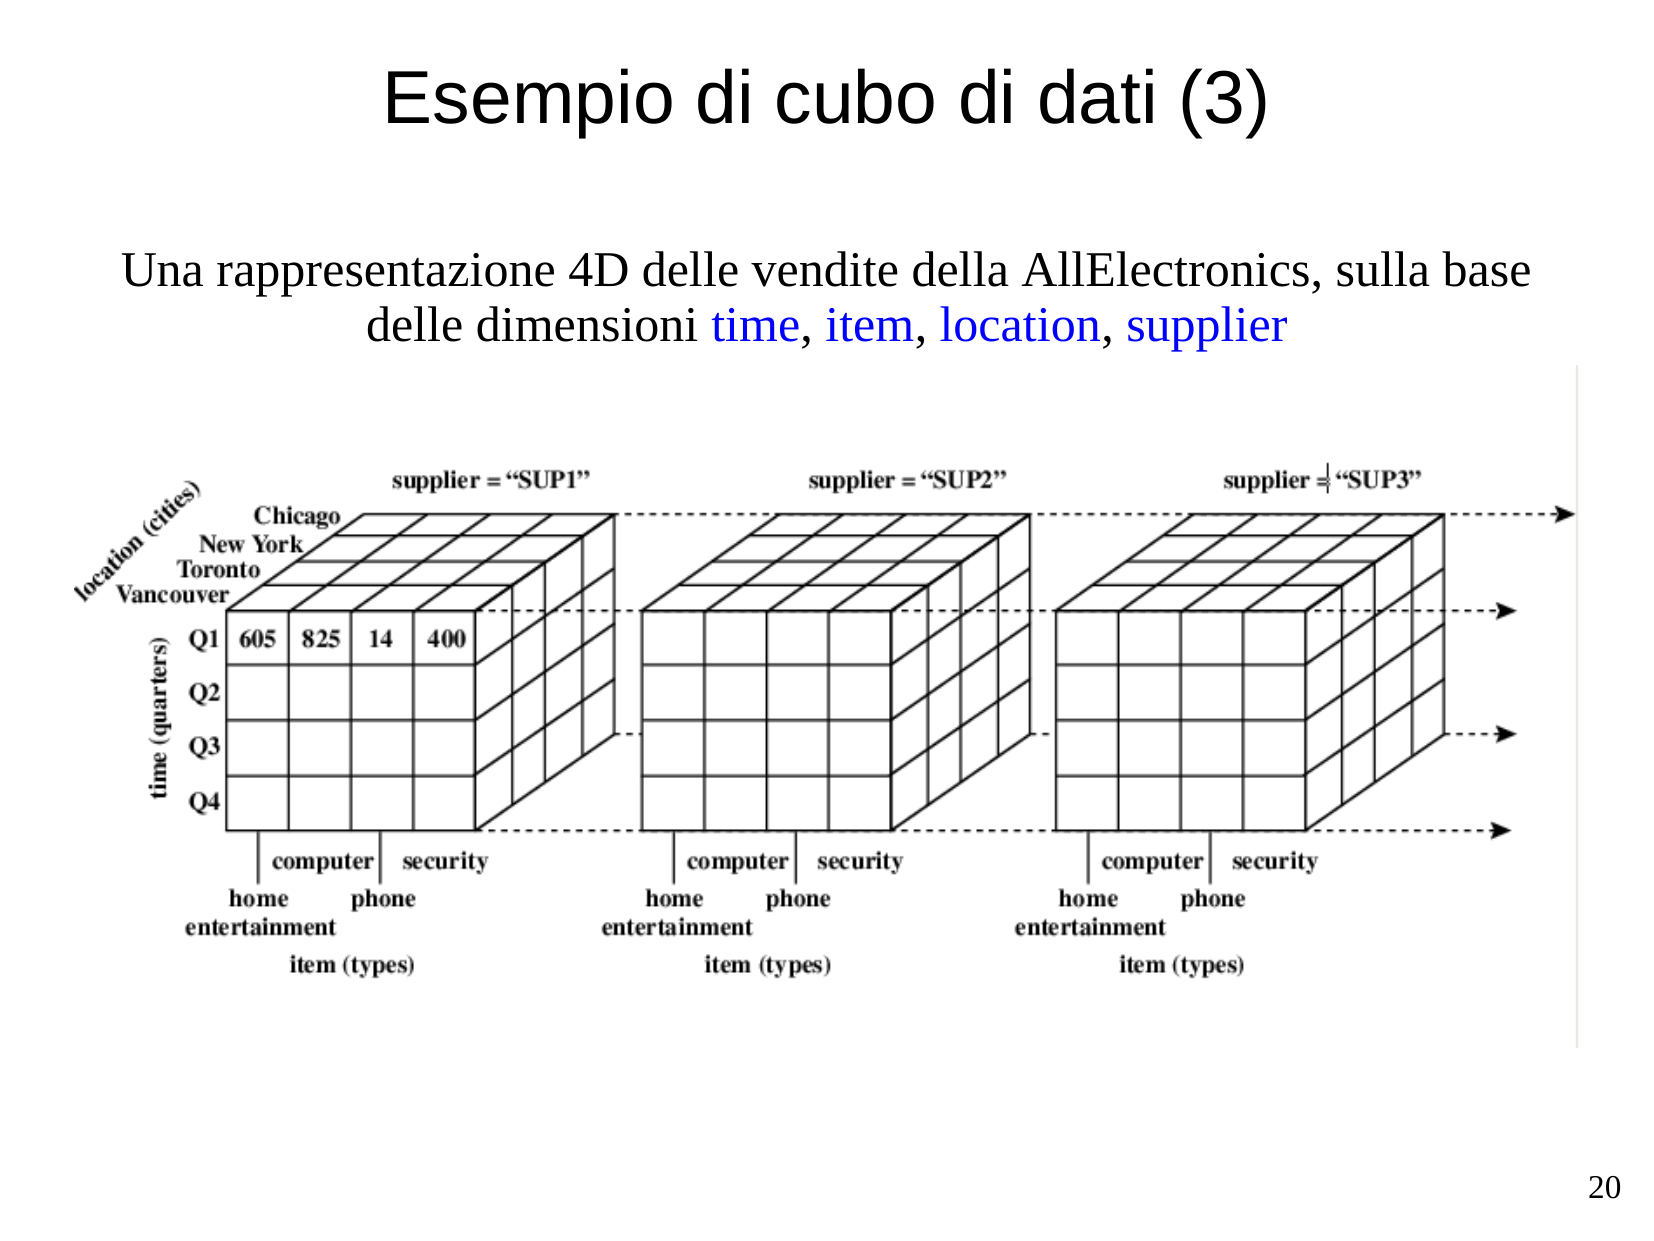

# Esempio di cubo di dati (3)
Una rappresentazione 4D delle vendite della AllElectronics, sulla base delle dimensioni time, item, location, supplier